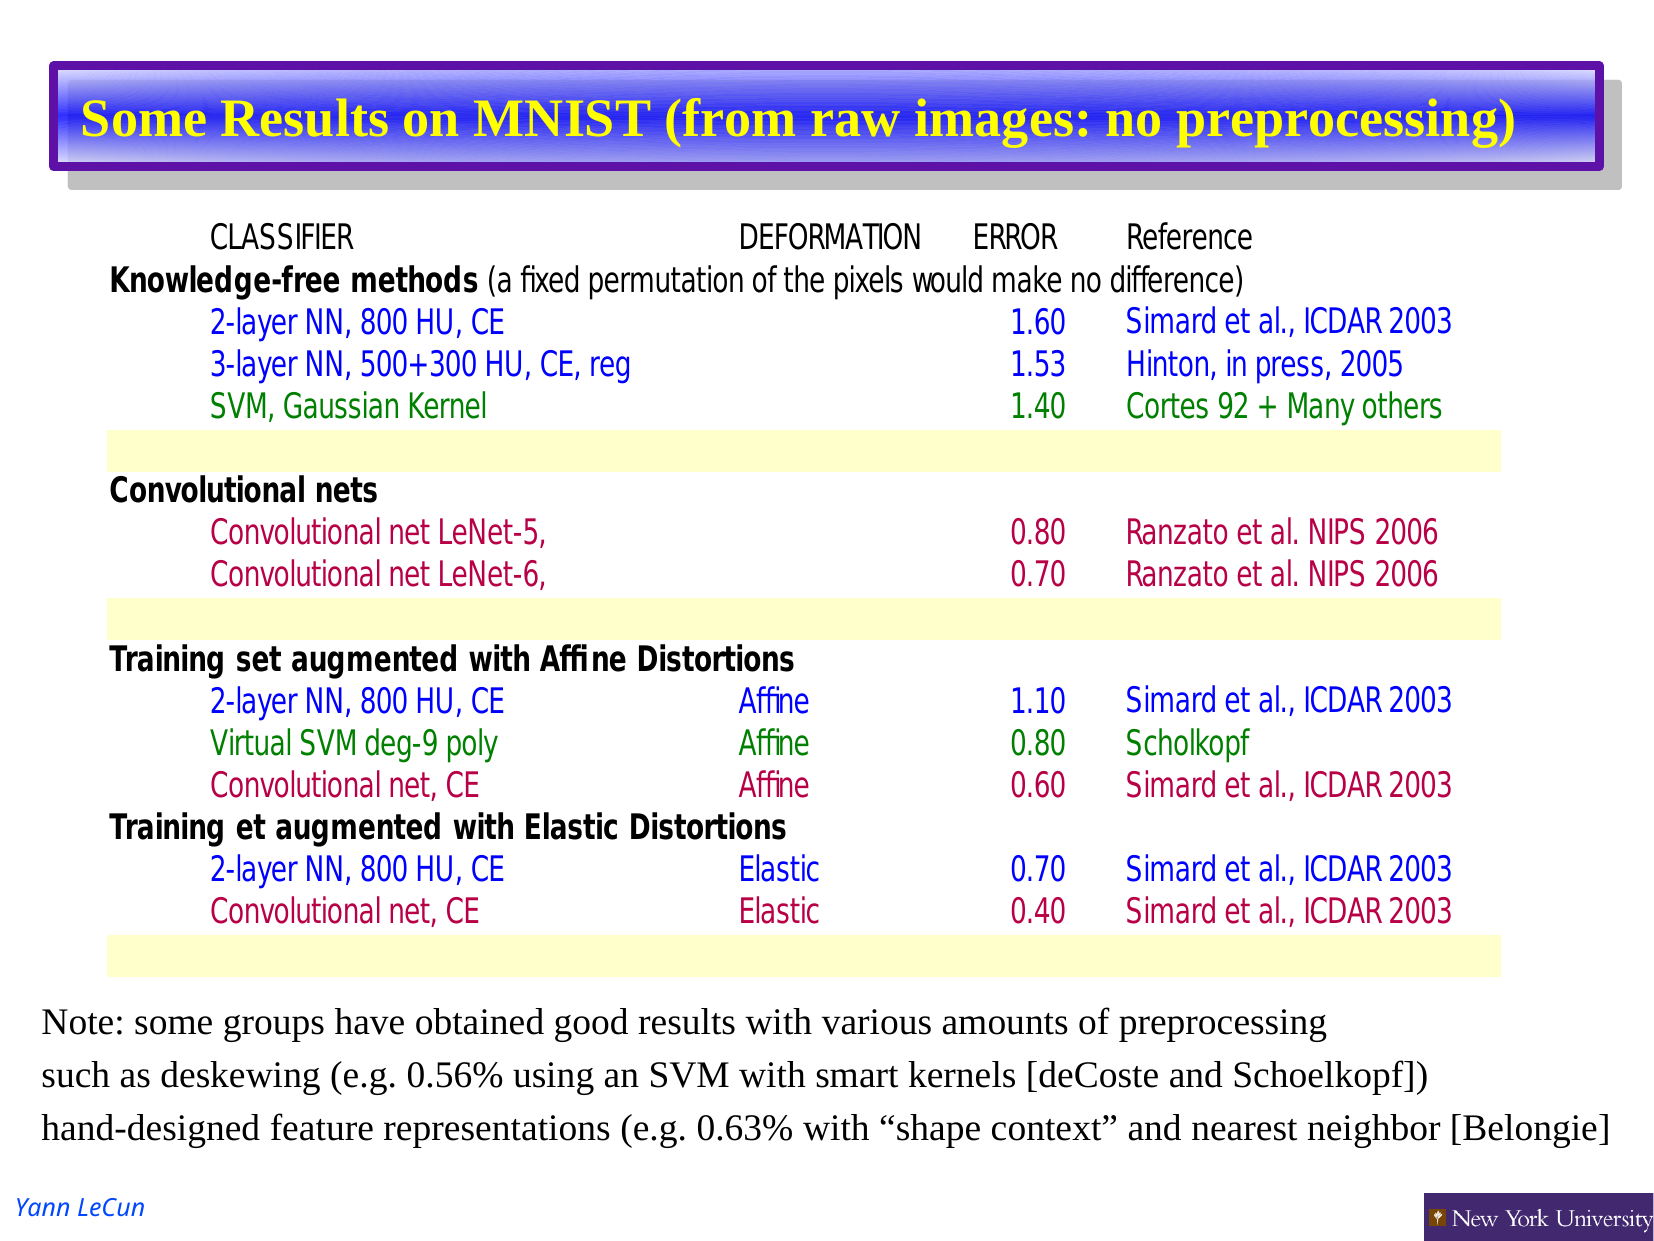

# Some Results on MNIST (from raw images: no preprocessing)
Note: some groups have obtained good results with various amounts of preprocessing
such as deskewing (e.g. 0.56% using an SVM with smart kernels [deCoste and Schoelkopf])
hand-designed feature representations (e.g. 0.63% with “shape context” and nearest neighbor [Belongie]